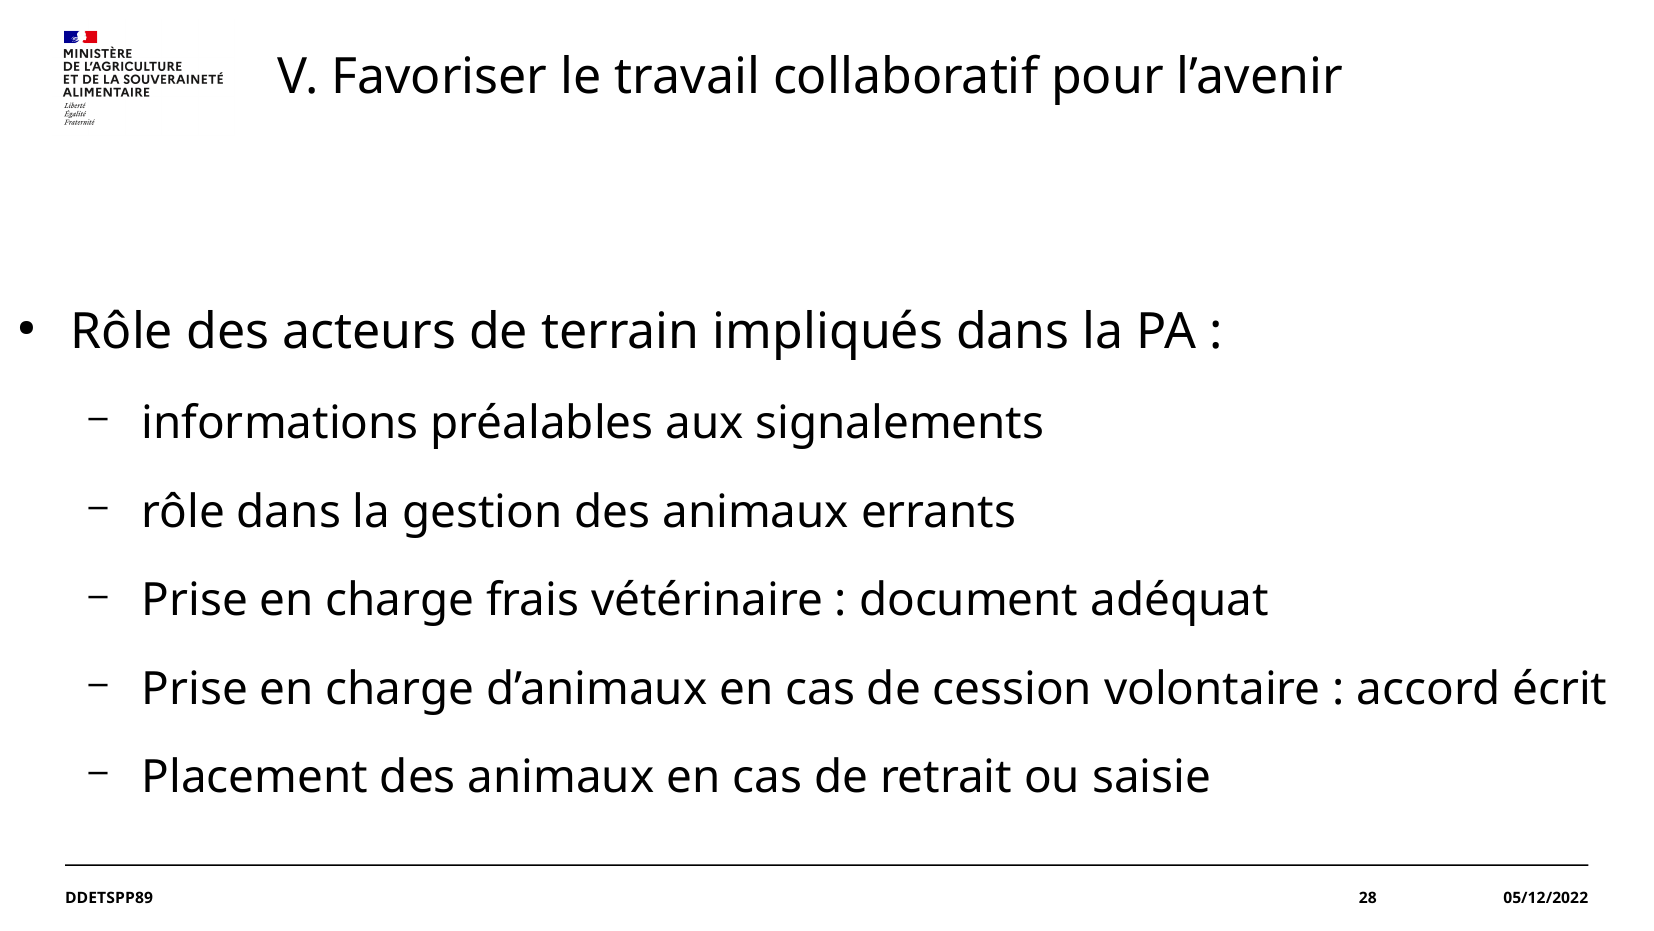

# V. Favoriser le travail collaboratif pour l’avenir
Rôle des acteurs de terrain impliqués dans la PA :
informations préalables aux signalements
rôle dans la gestion des animaux errants
Prise en charge frais vétérinaire : document adéquat
Prise en charge d’animaux en cas de cession volontaire : accord écrit
Placement des animaux en cas de retrait ou saisie
DDETSPP89
28
05/12/2022